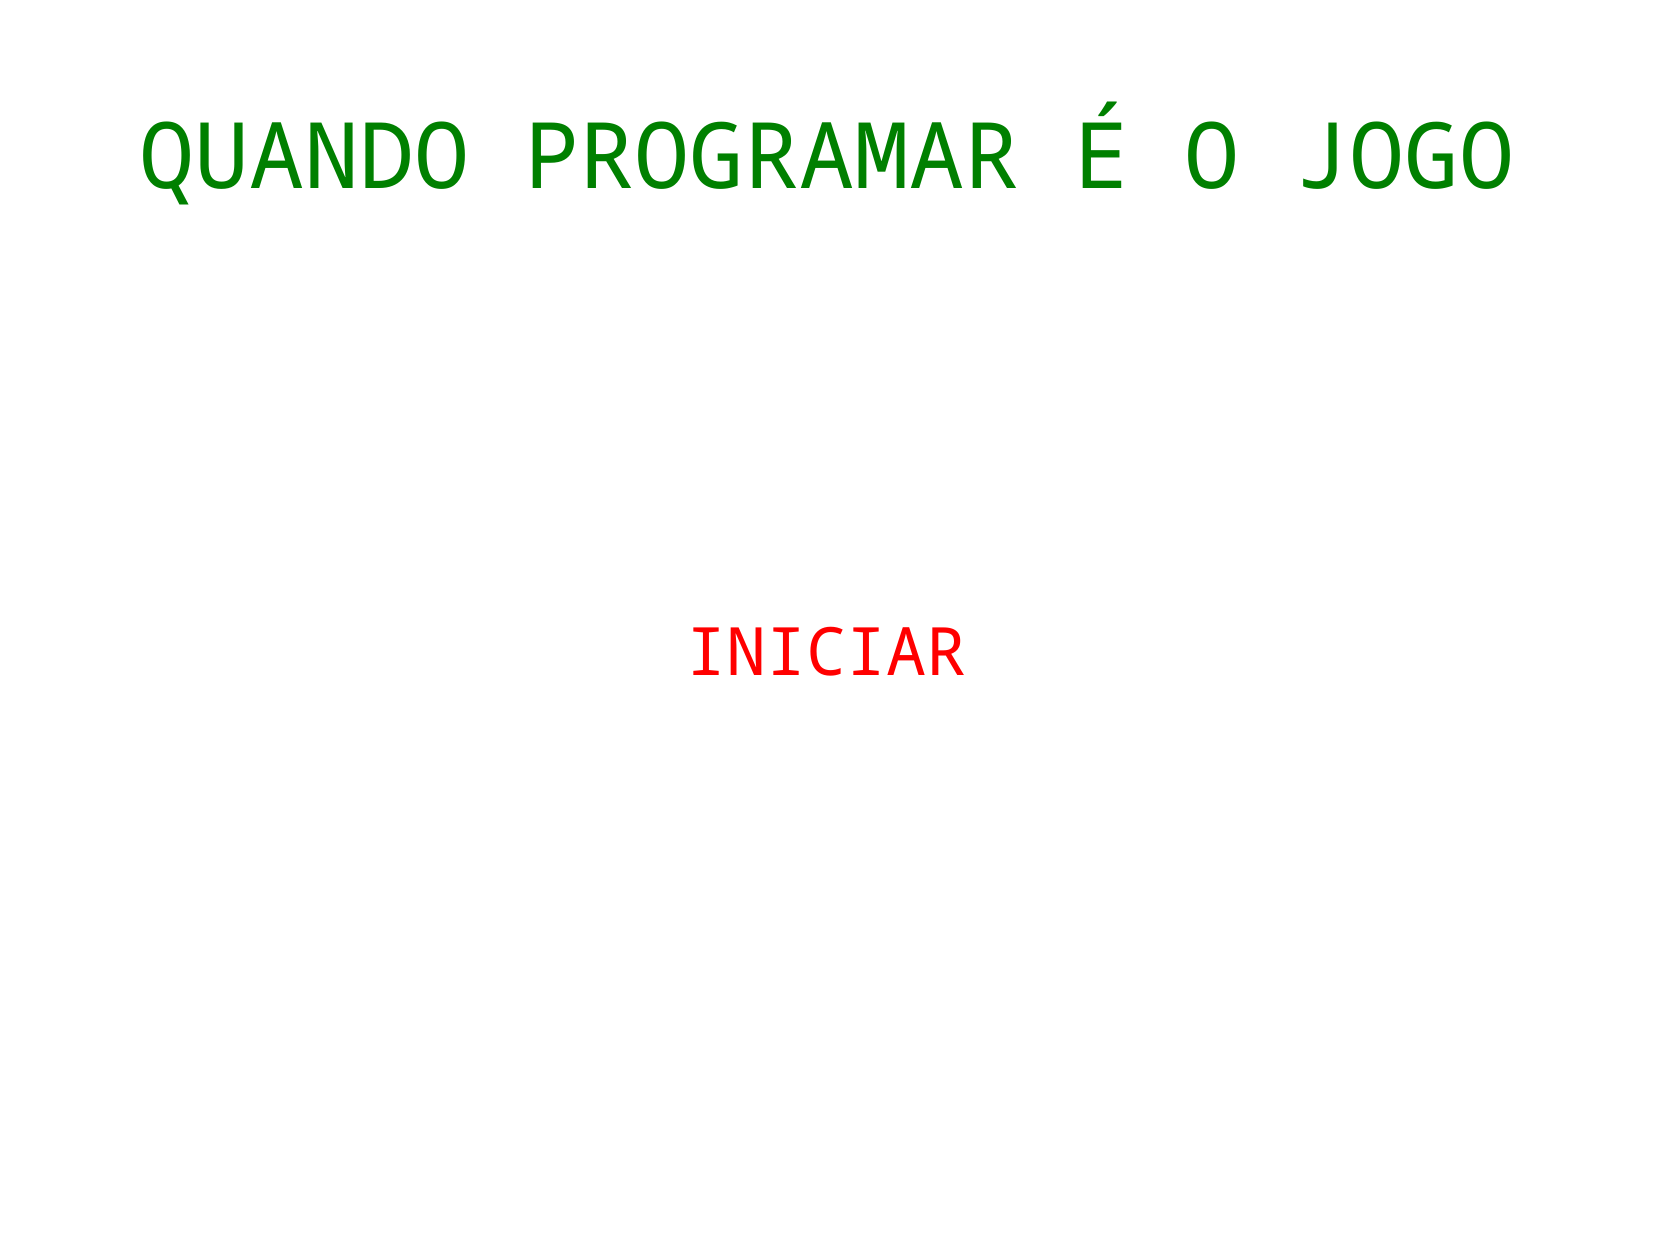

# QUANDO PROGRAMAR É O JOGO
INICIAR